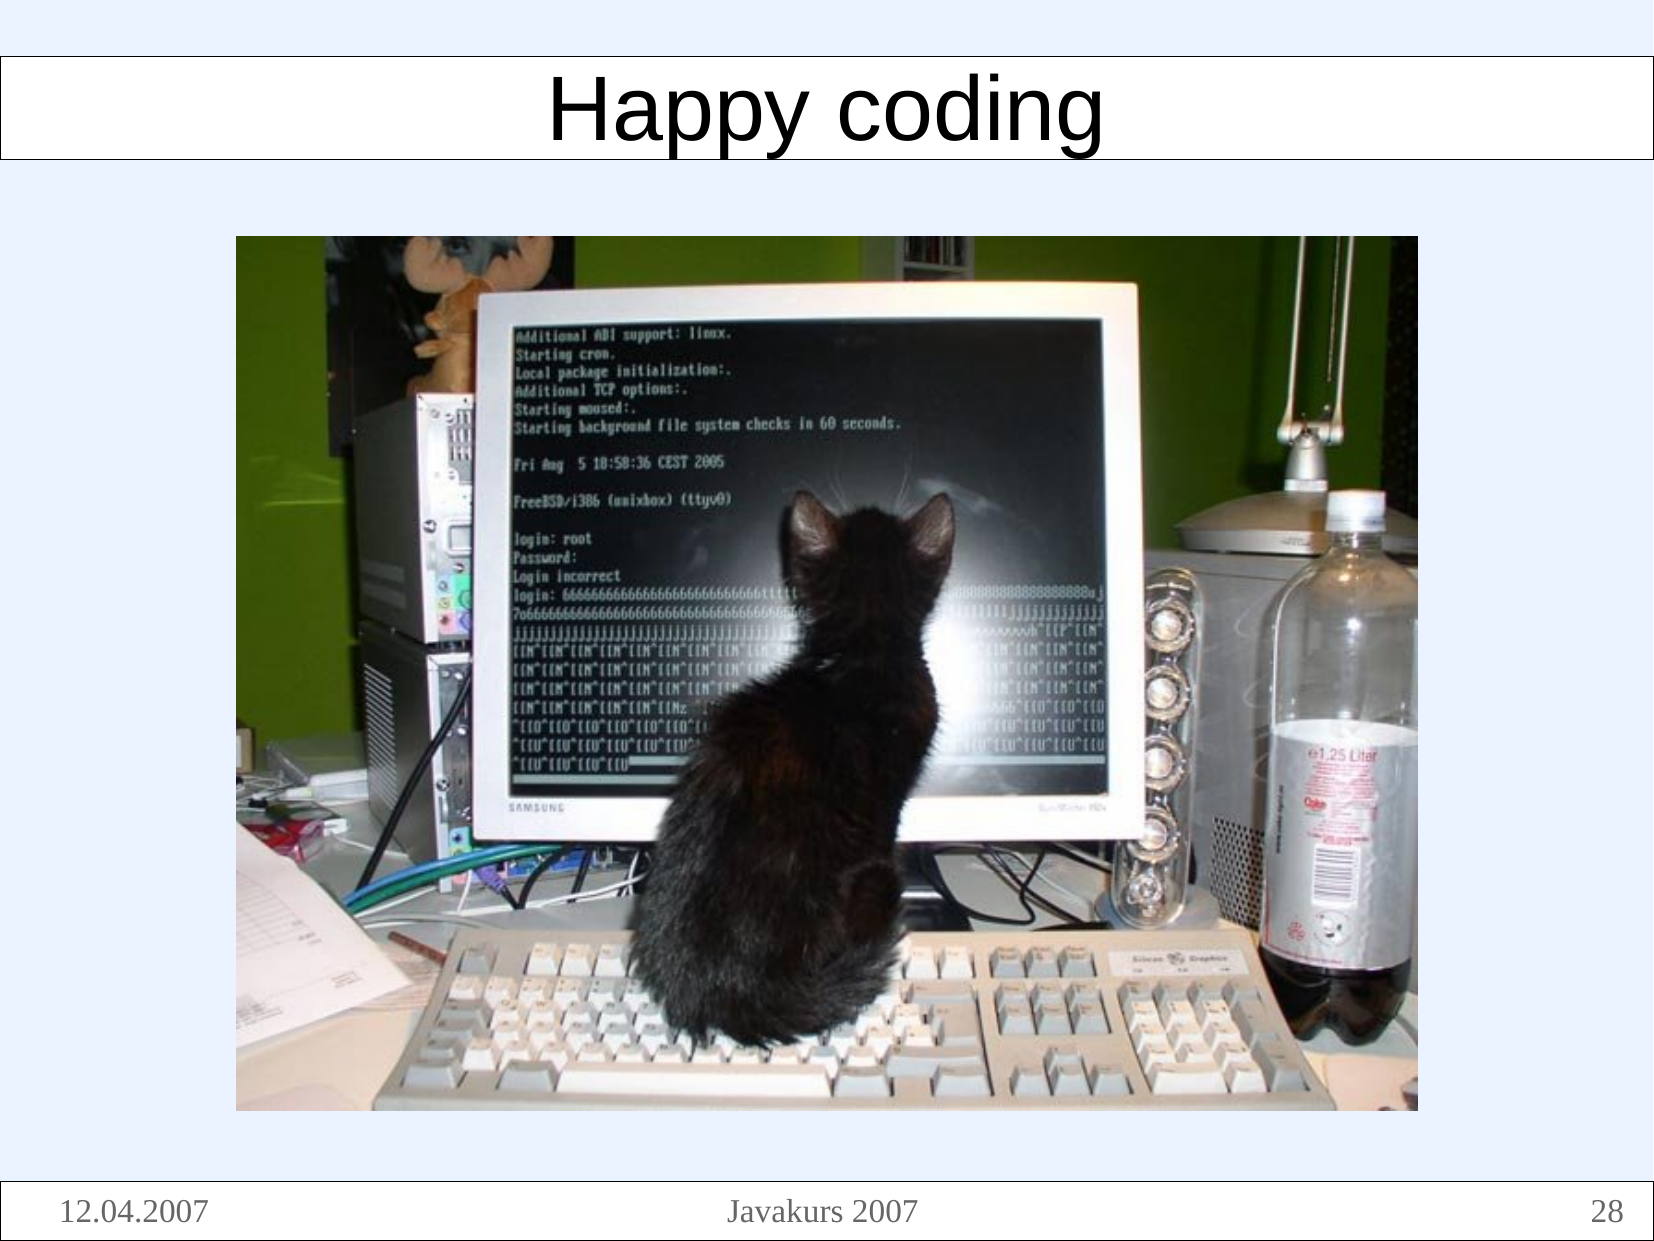

# Happy coding
12.04.2007
Javakurs 2007
28